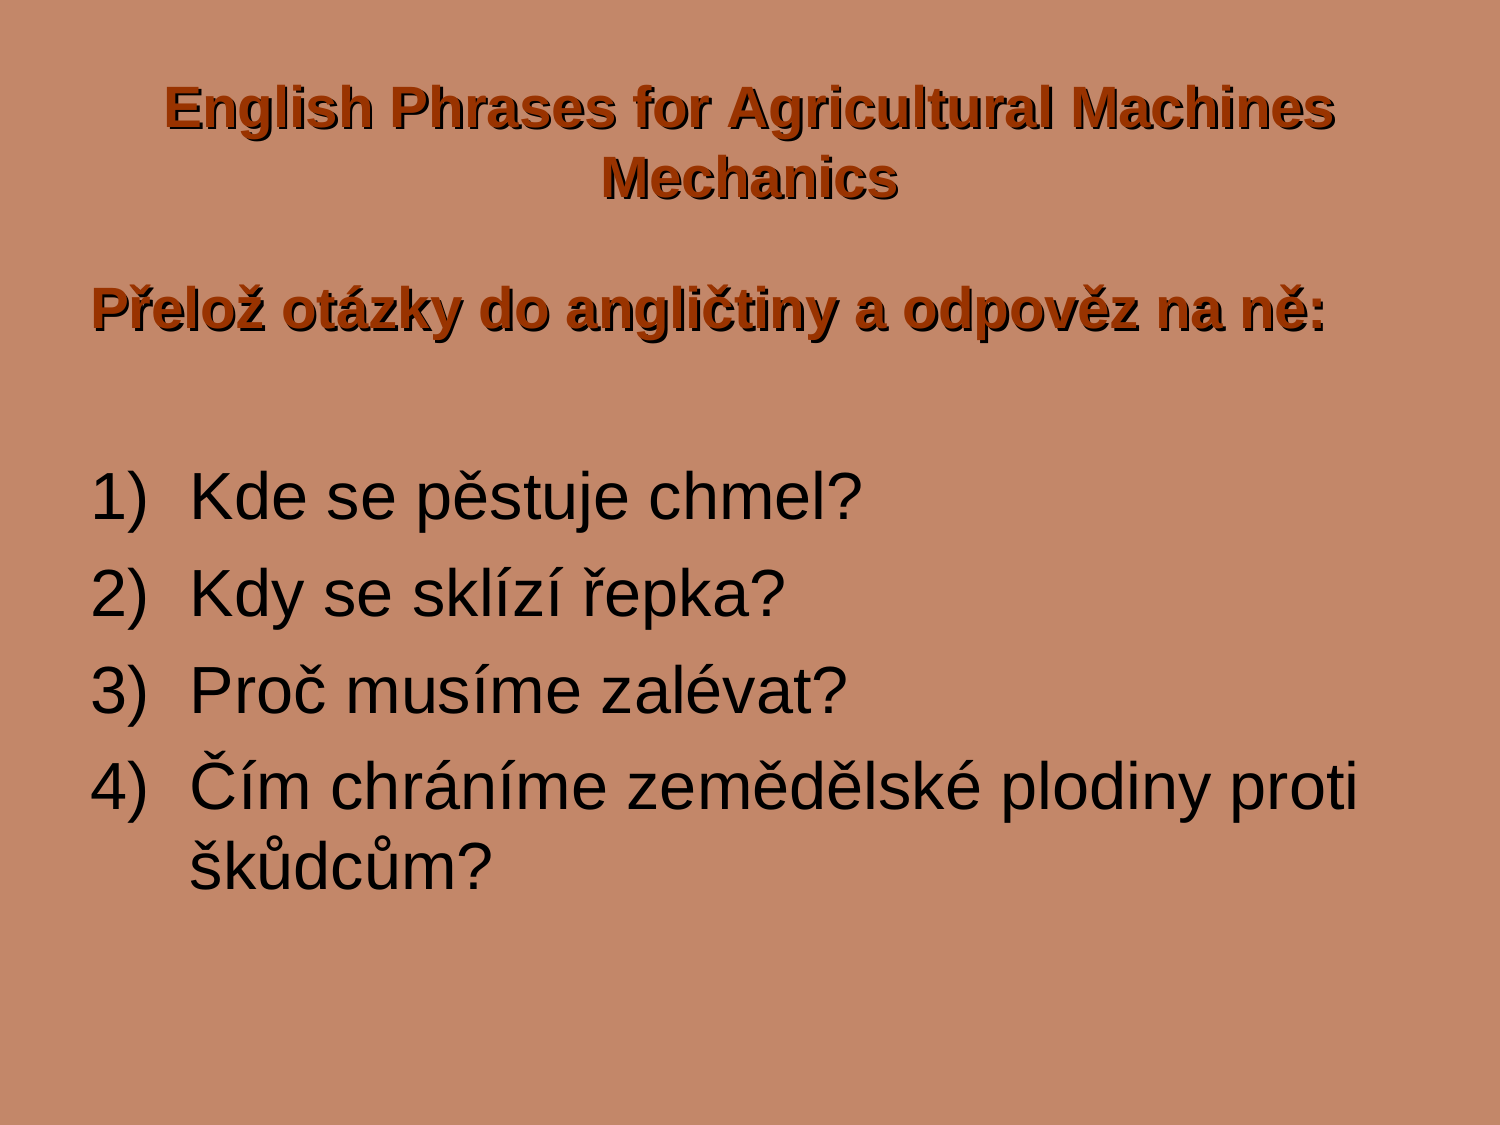

# English Phrases for Agricultural Machines Mechanics
Přelož otázky do angličtiny a odpověz na ně:
Kde se pěstuje chmel?
Kdy se sklízí řepka?
Proč musíme zalévat?
Čím chráníme zemědělské plodiny proti škůdcům?